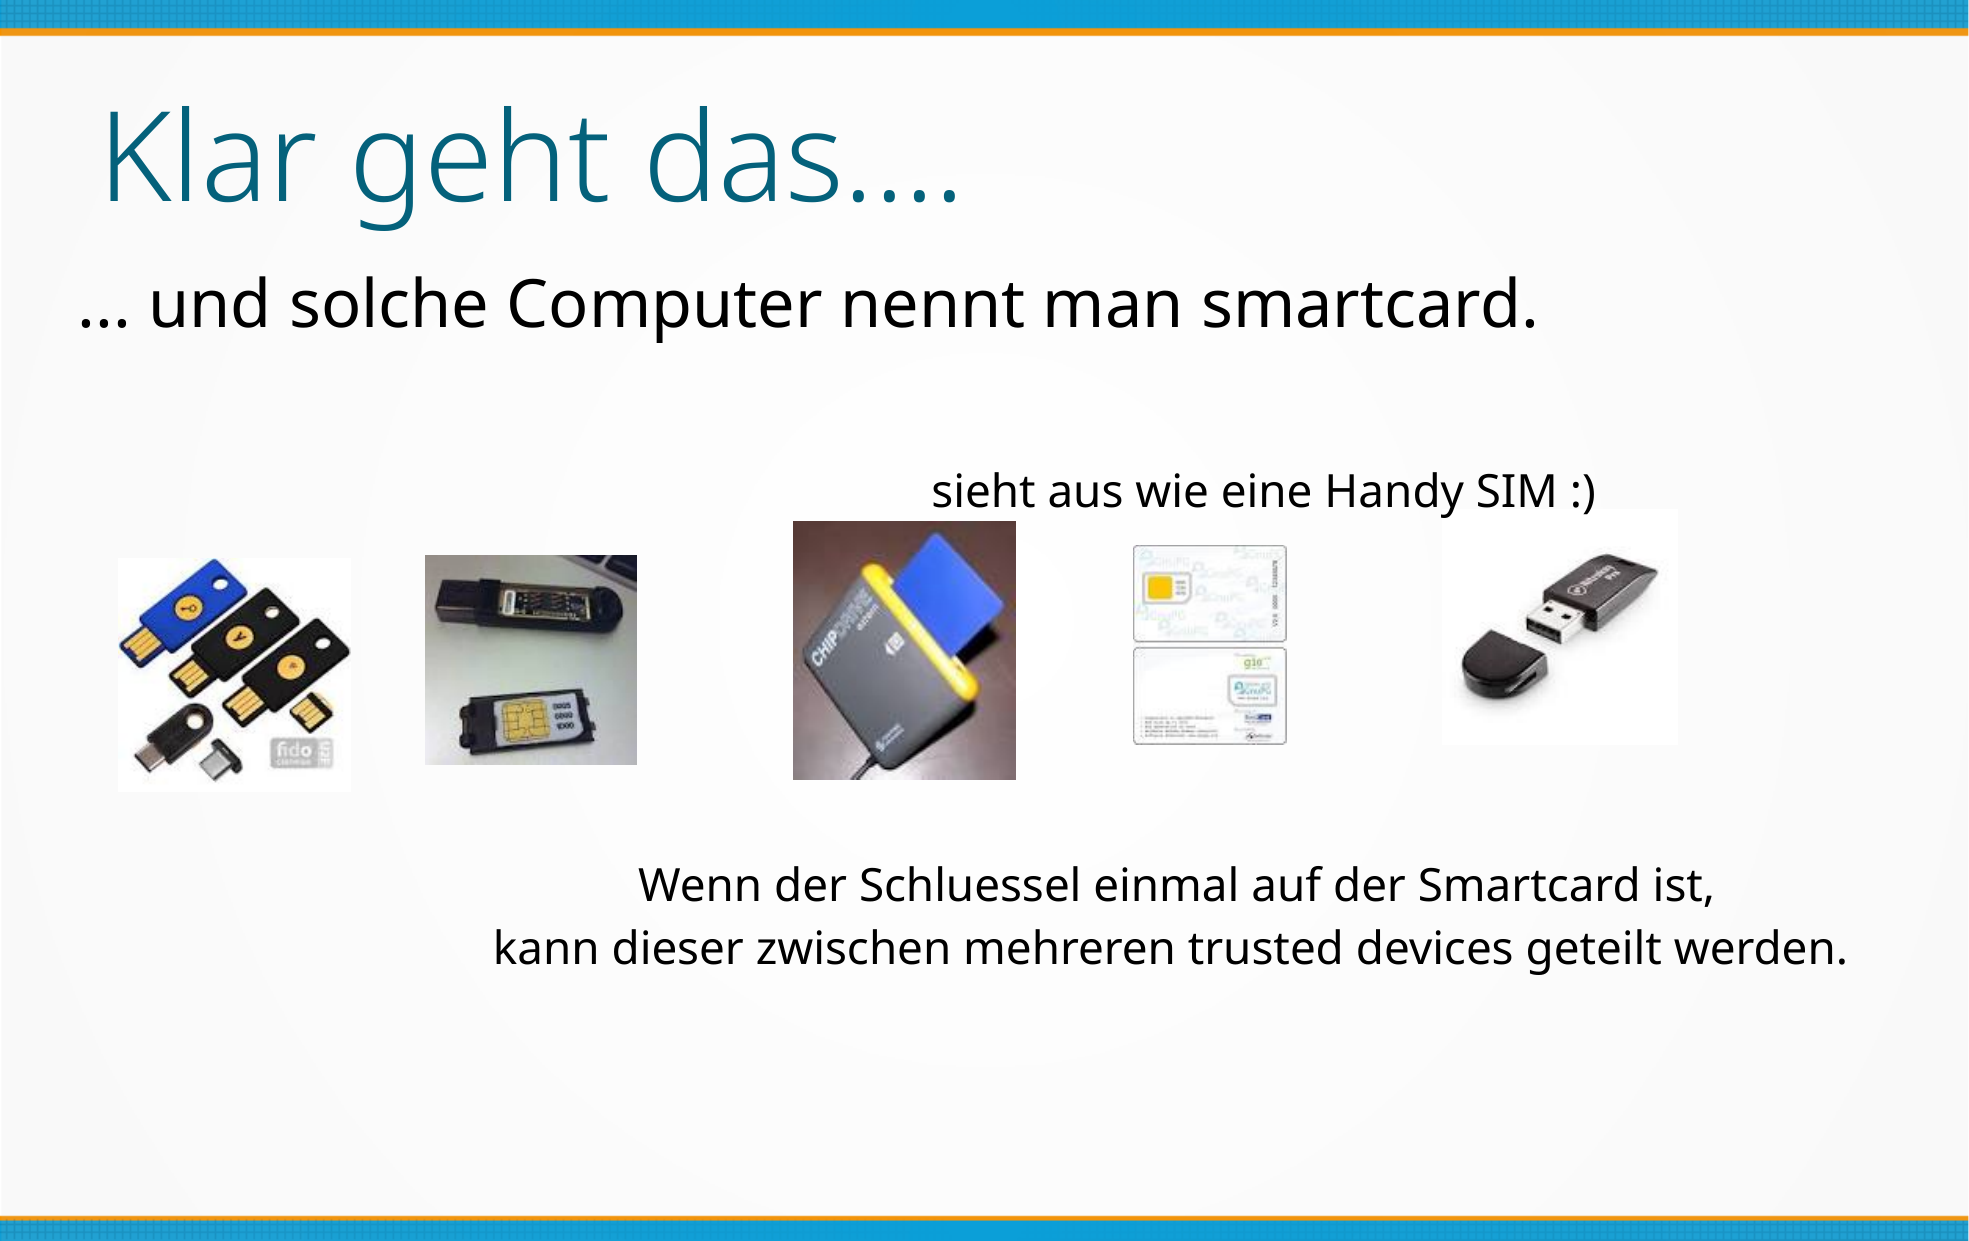

# Klar geht das....
... und solche Computer nennt man smartcard.
sieht aus wie eine Handy SIM :)
Wenn der Schluessel einmal auf der Smartcard ist,
kann dieser zwischen mehreren trusted devices geteilt werden.